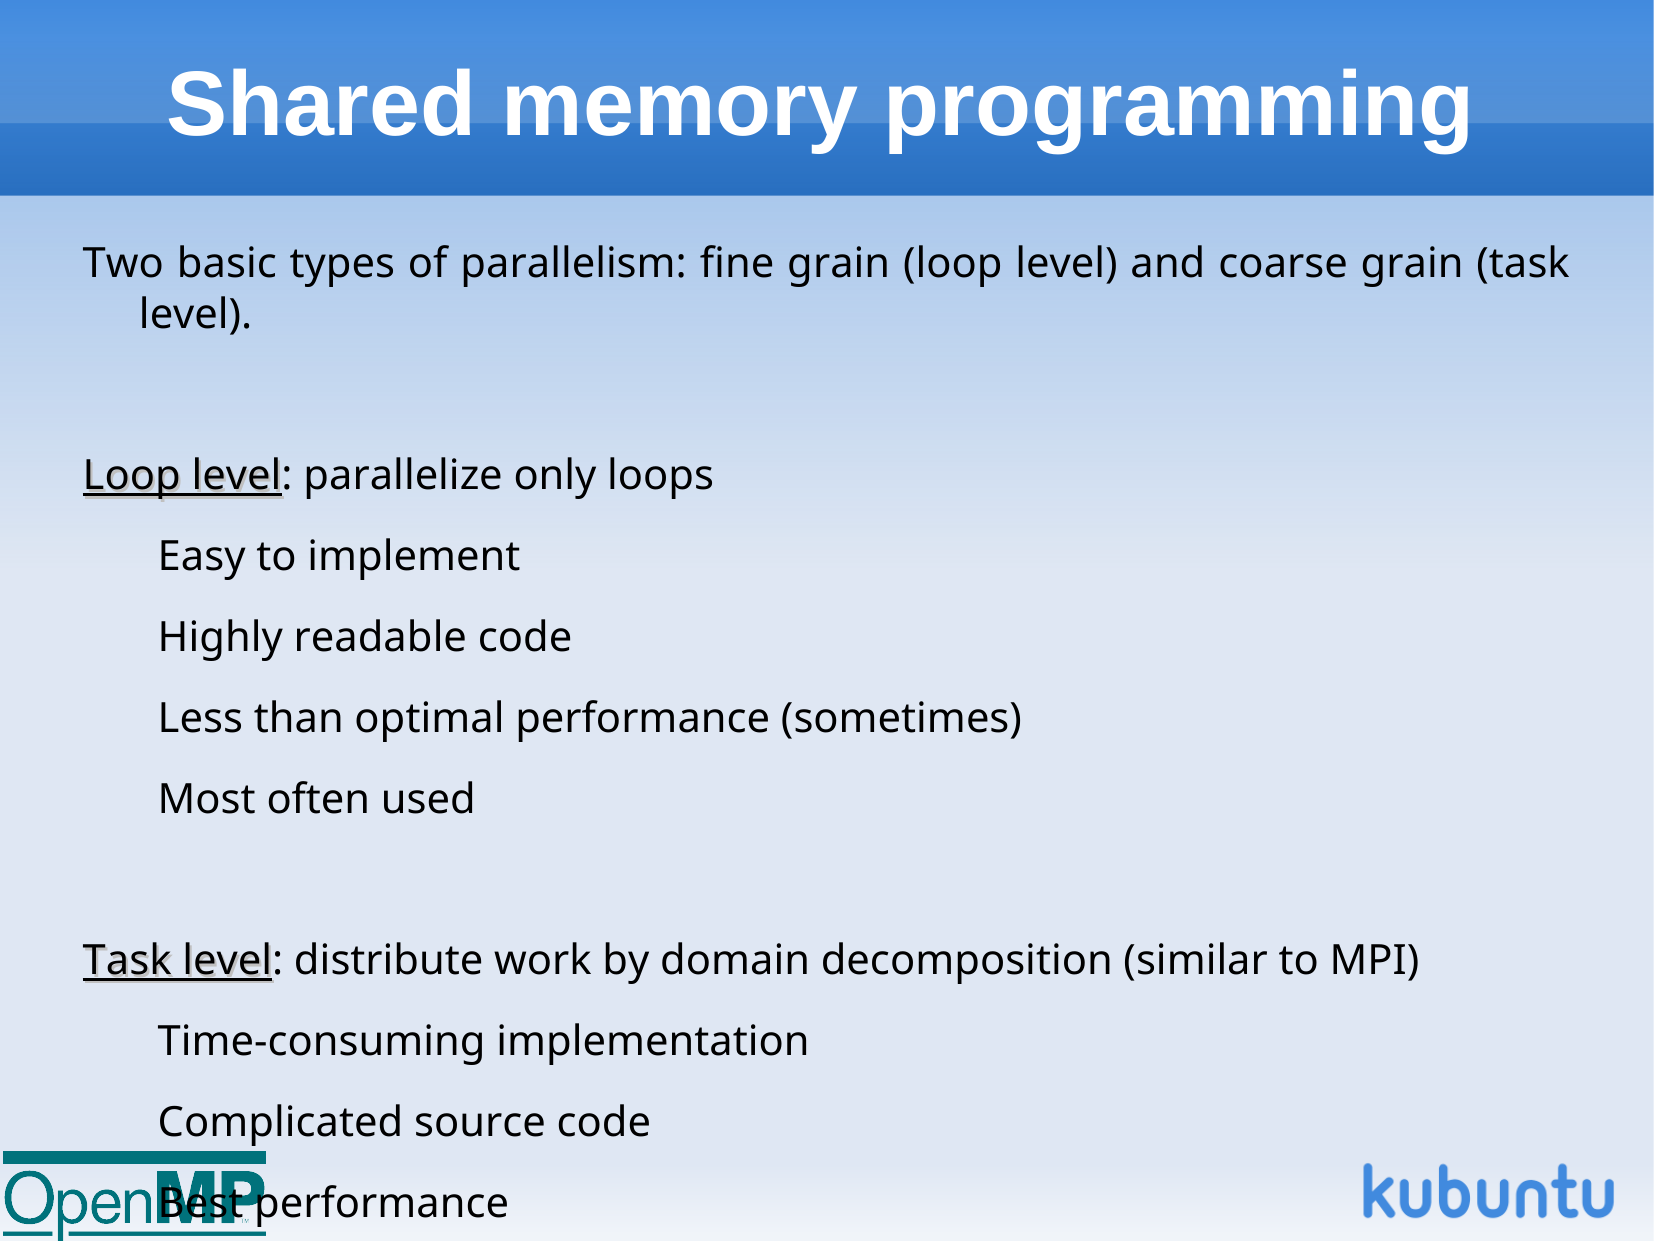

# Shared memory programming
Two basic types of parallelism: fine grain (loop level) and coarse grain (task level).
Loop level: parallelize only loops
Easy to implement
Highly readable code
Less than optimal performance (sometimes)
Most often used
Task level: distribute work by domain decomposition (similar to MPI)
Time-consuming implementation
Complicated source code
Best performance